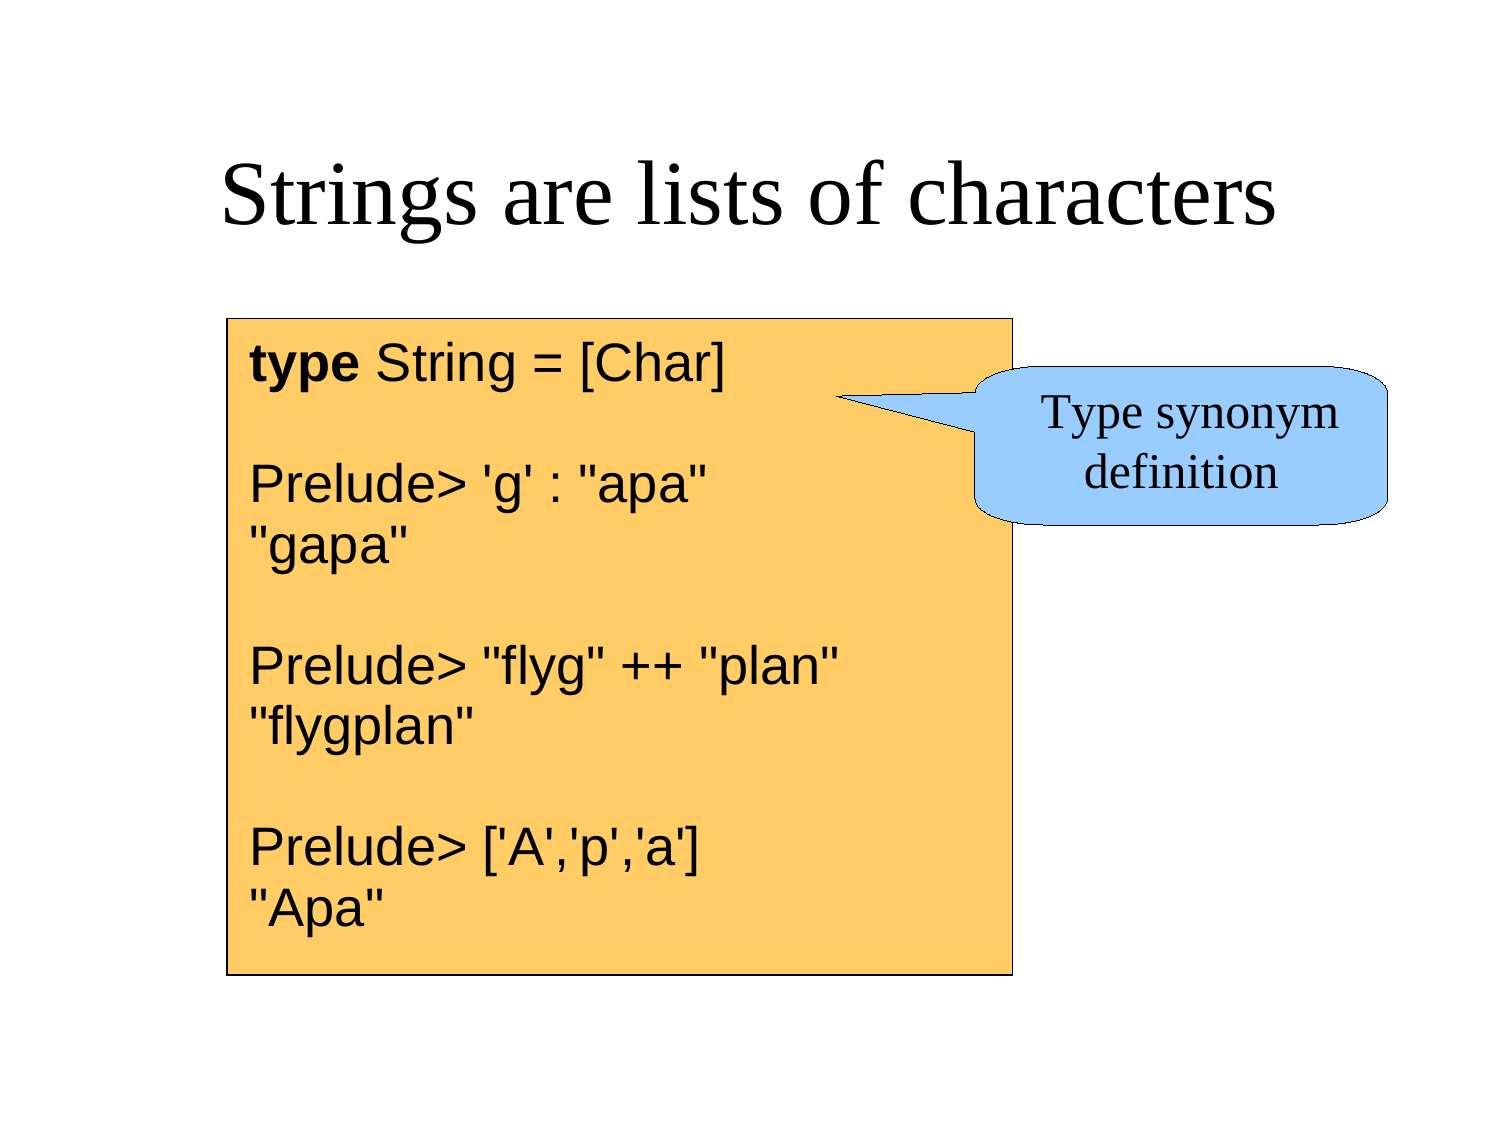

# Strings are lists of characters
type String = [Char]
Prelude> 'g' : "apa"
"gapa"
Prelude> "flyg" ++ "plan"
"flygplan"
Prelude> ['A','p','a']
"Apa"
Type synonym definition